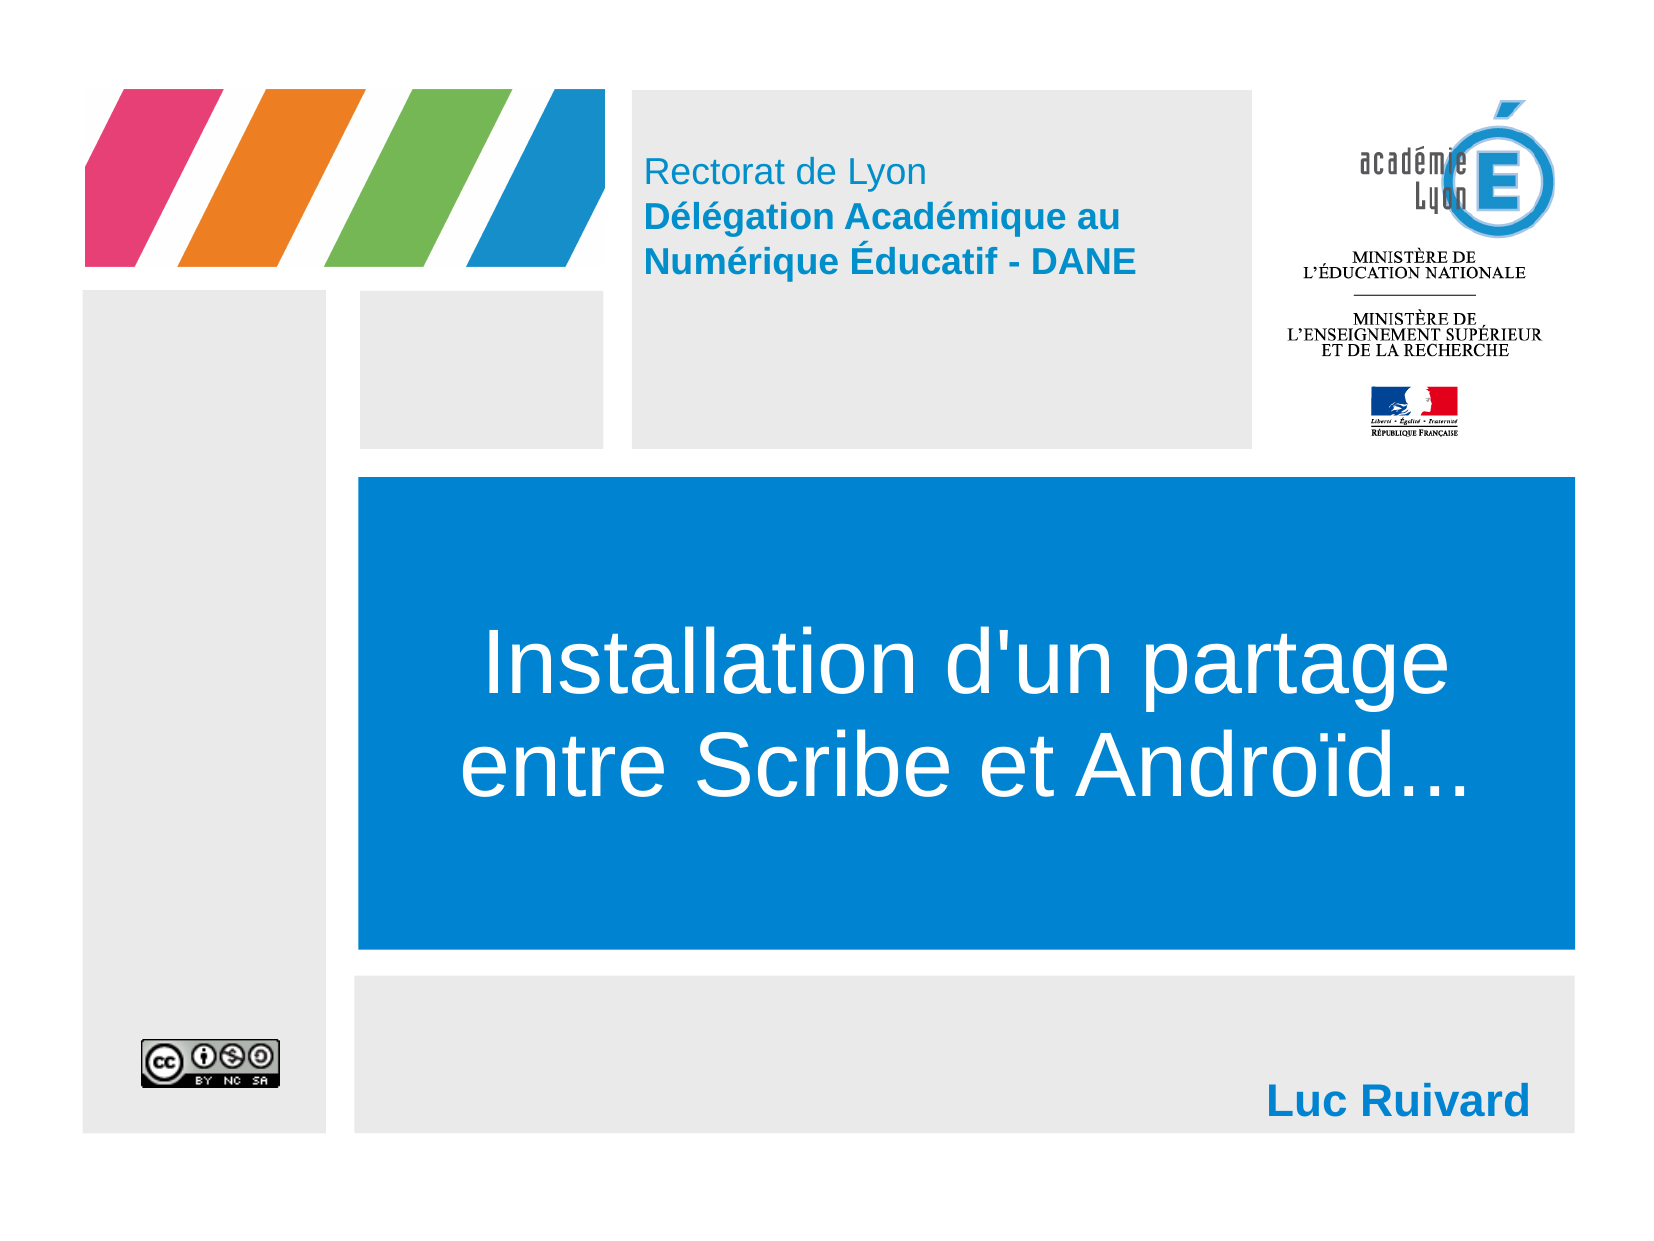

# Installation d'un partage entre Scribe et Androïd...
Luc Ruivard